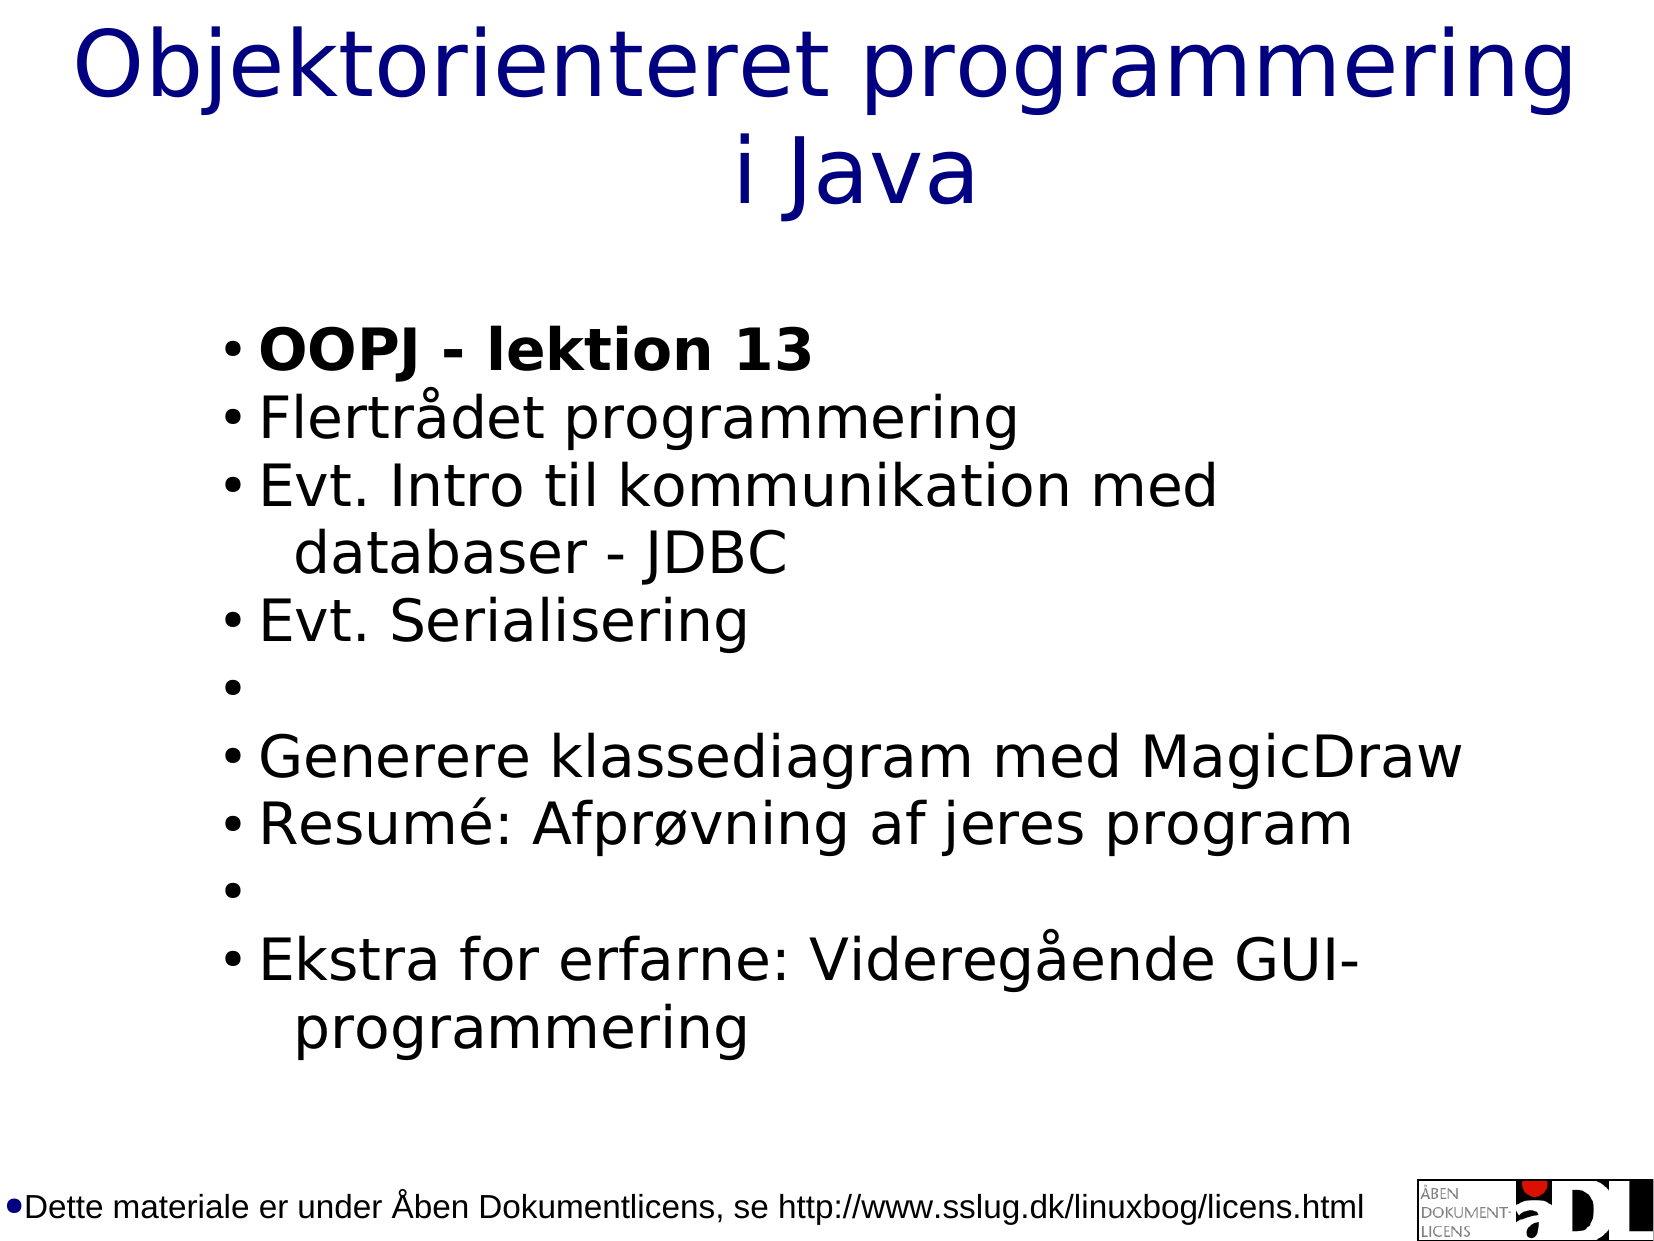

# Objektorienteret programmering i Java
OOPJ - lektion 13
Flertrådet programmering
Evt. Intro til kommunikation med databaser - JDBC
Evt. Serialisering
Generere klassediagram med MagicDraw
Resumé: Afprøvning af jeres program
Ekstra for erfarne: Videregående GUI-programmering
Dette materiale er under Åben Dokumentlicens, se http://www.sslug.dk/linuxbog/licens.html